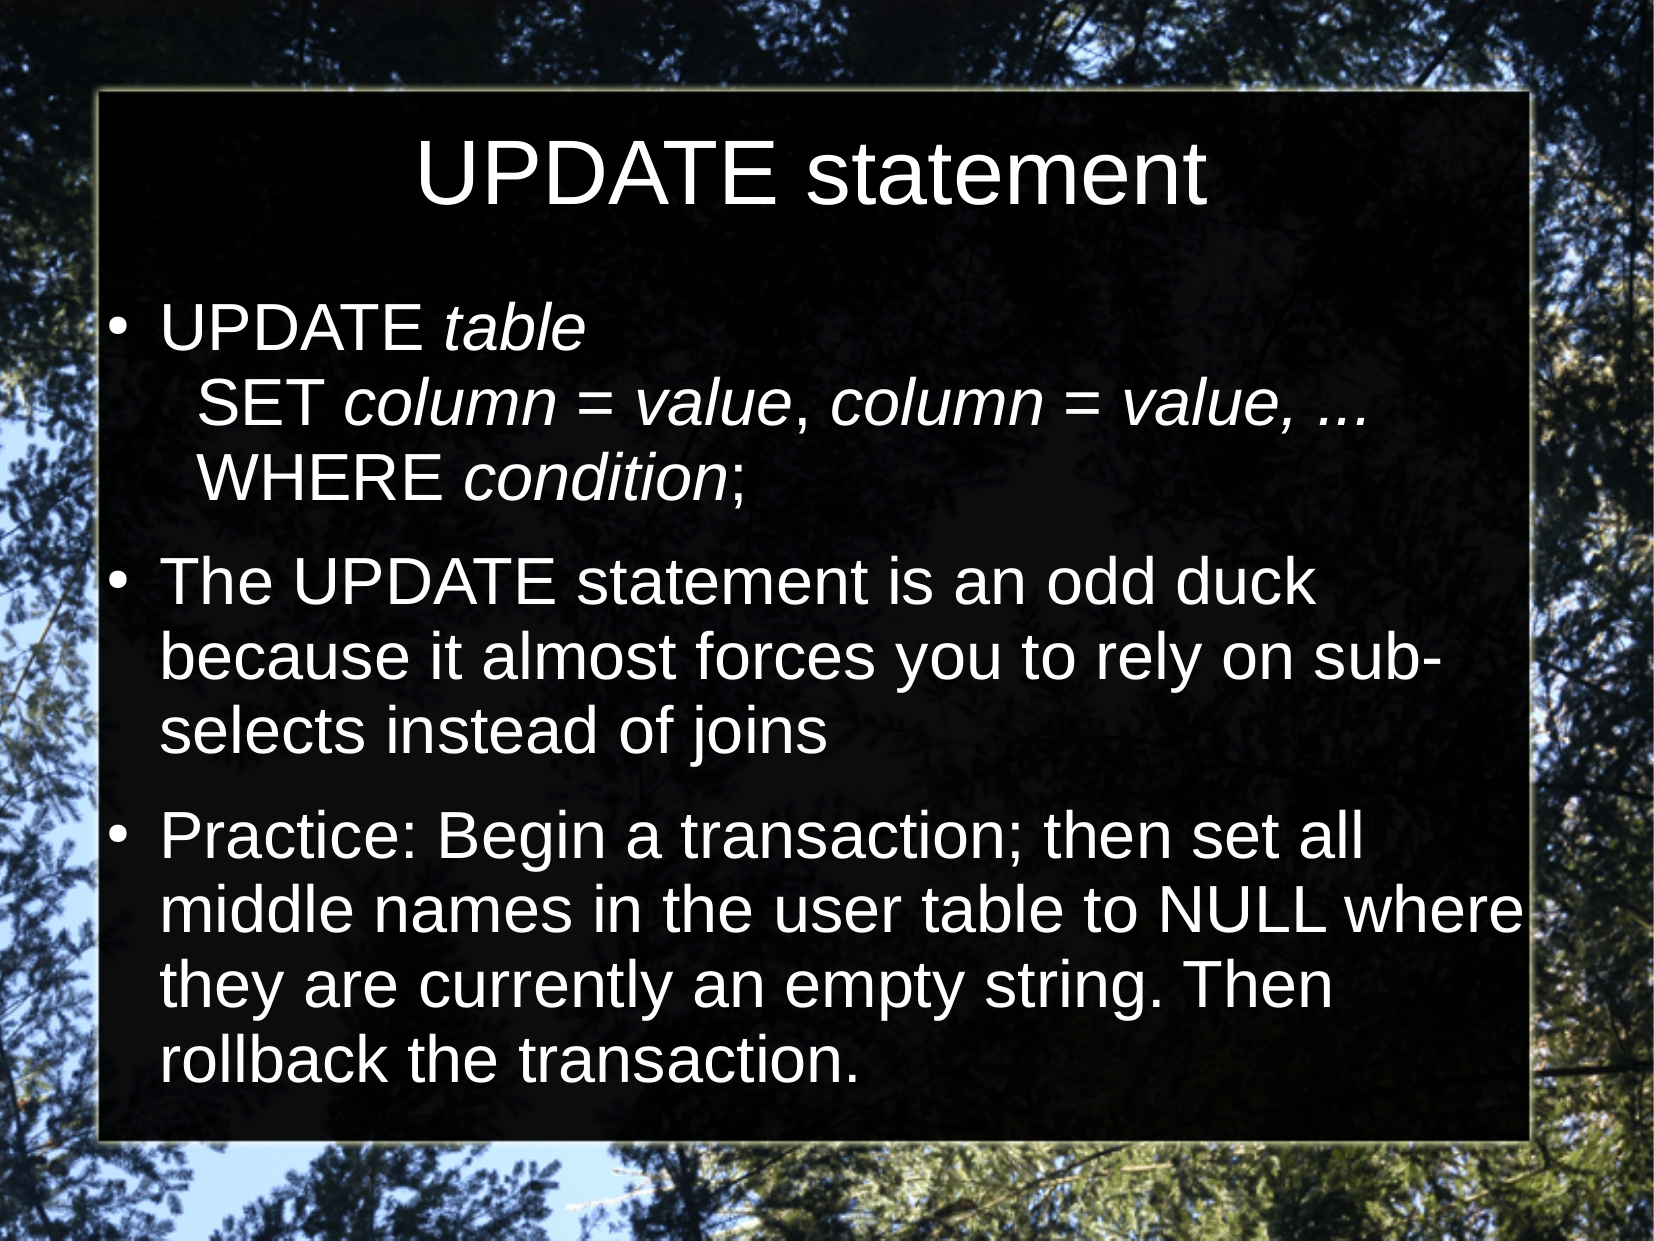

# UPDATE statement
UPDATE table
 SET column = value, column = value, ...
 WHERE condition;
The UPDATE statement is an odd duck because it almost forces you to rely on sub-selects instead of joins
Practice: Begin a transaction; then set all middle names in the user table to NULL where they are currently an empty string. Then rollback the transaction.